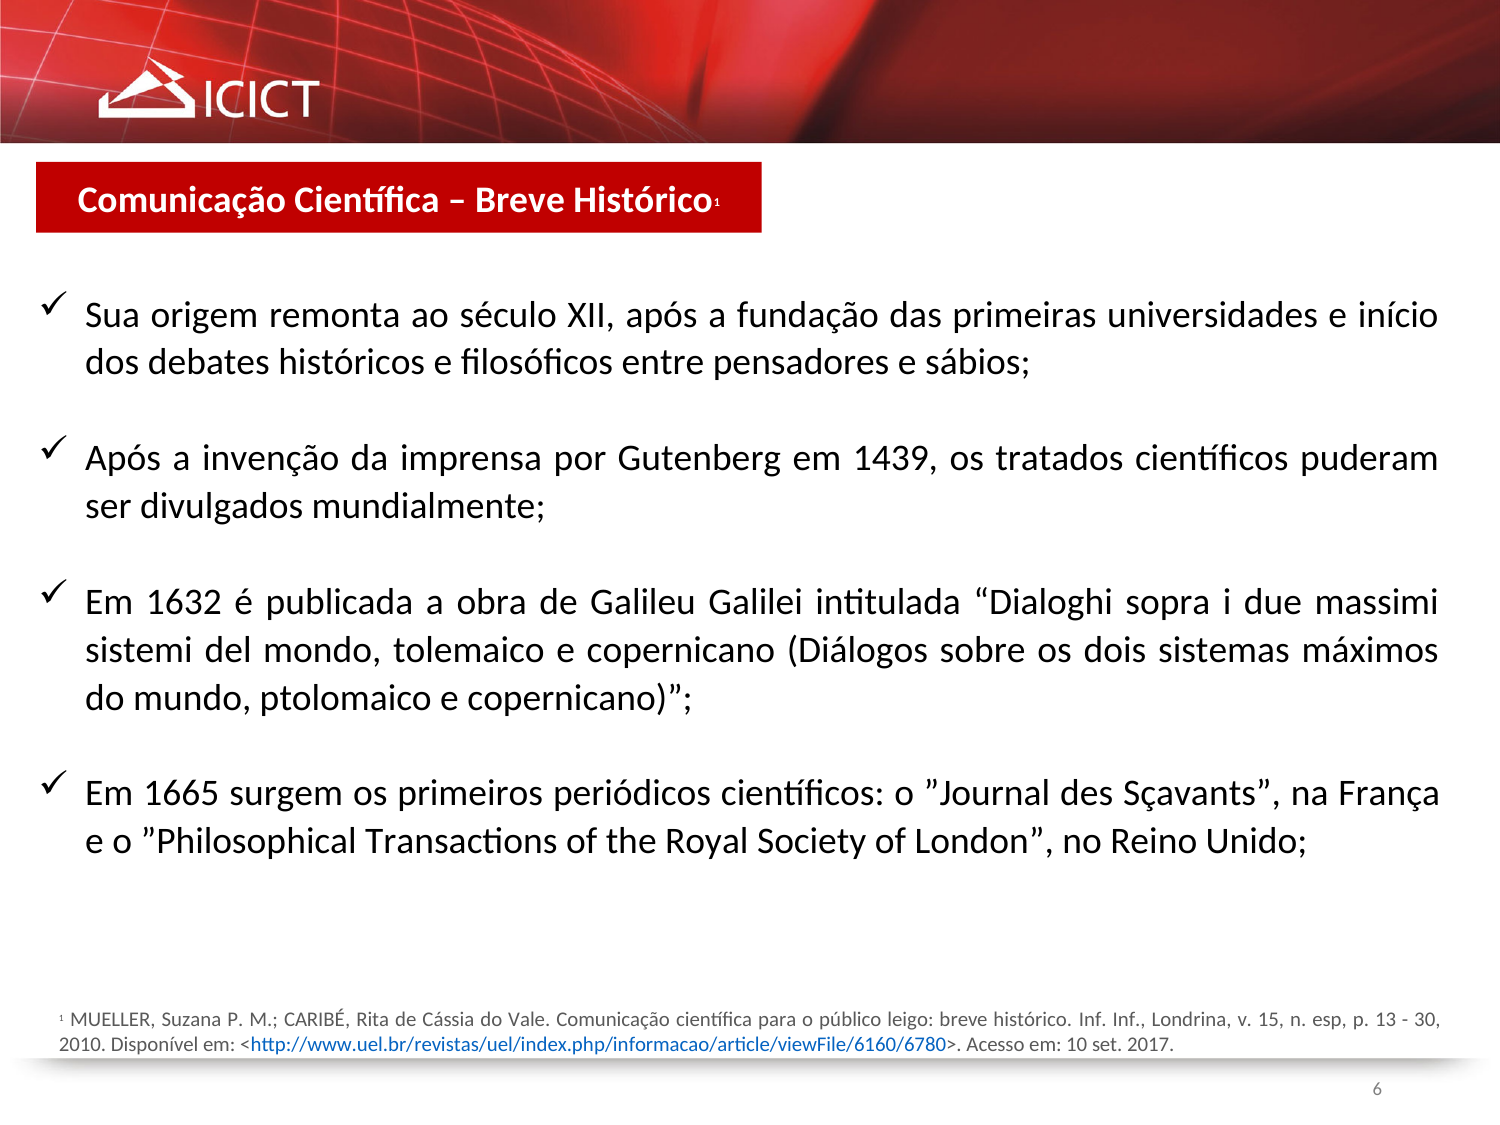

Comunicação Científica – Breve Histórico1
Sua origem remonta ao século XII, após a fundação das primeiras universidades e início dos debates históricos e filosóficos entre pensadores e sábios;
Após a invenção da imprensa por Gutenberg em 1439, os tratados científicos puderam ser divulgados mundialmente;
Em 1632 é publicada a obra de Galileu Galilei intitulada “Dialoghi sopra i due massimi sistemi del mondo, tolemaico e copernicano (Diálogos sobre os dois sistemas máximos do mundo, ptolomaico e copernicano)”;
Em 1665 surgem os primeiros periódicos científicos: o ”Journal des Sçavants”, na França e o ”Philosophical Transactions of the Royal Society of London”, no Reino Unido;
1 MUELLER, Suzana P. M.; CARIBÉ, Rita de Cássia do Vale. Comunicação científica para o público leigo: breve histórico. Inf. Inf., Londrina, v. 15, n. esp, p. 13 - 30, 2010. Disponível em: <http://www.uel.br/revistas/uel/index.php/informacao/article/viewFile/6160/6780>. Acesso em: 10 set. 2017.